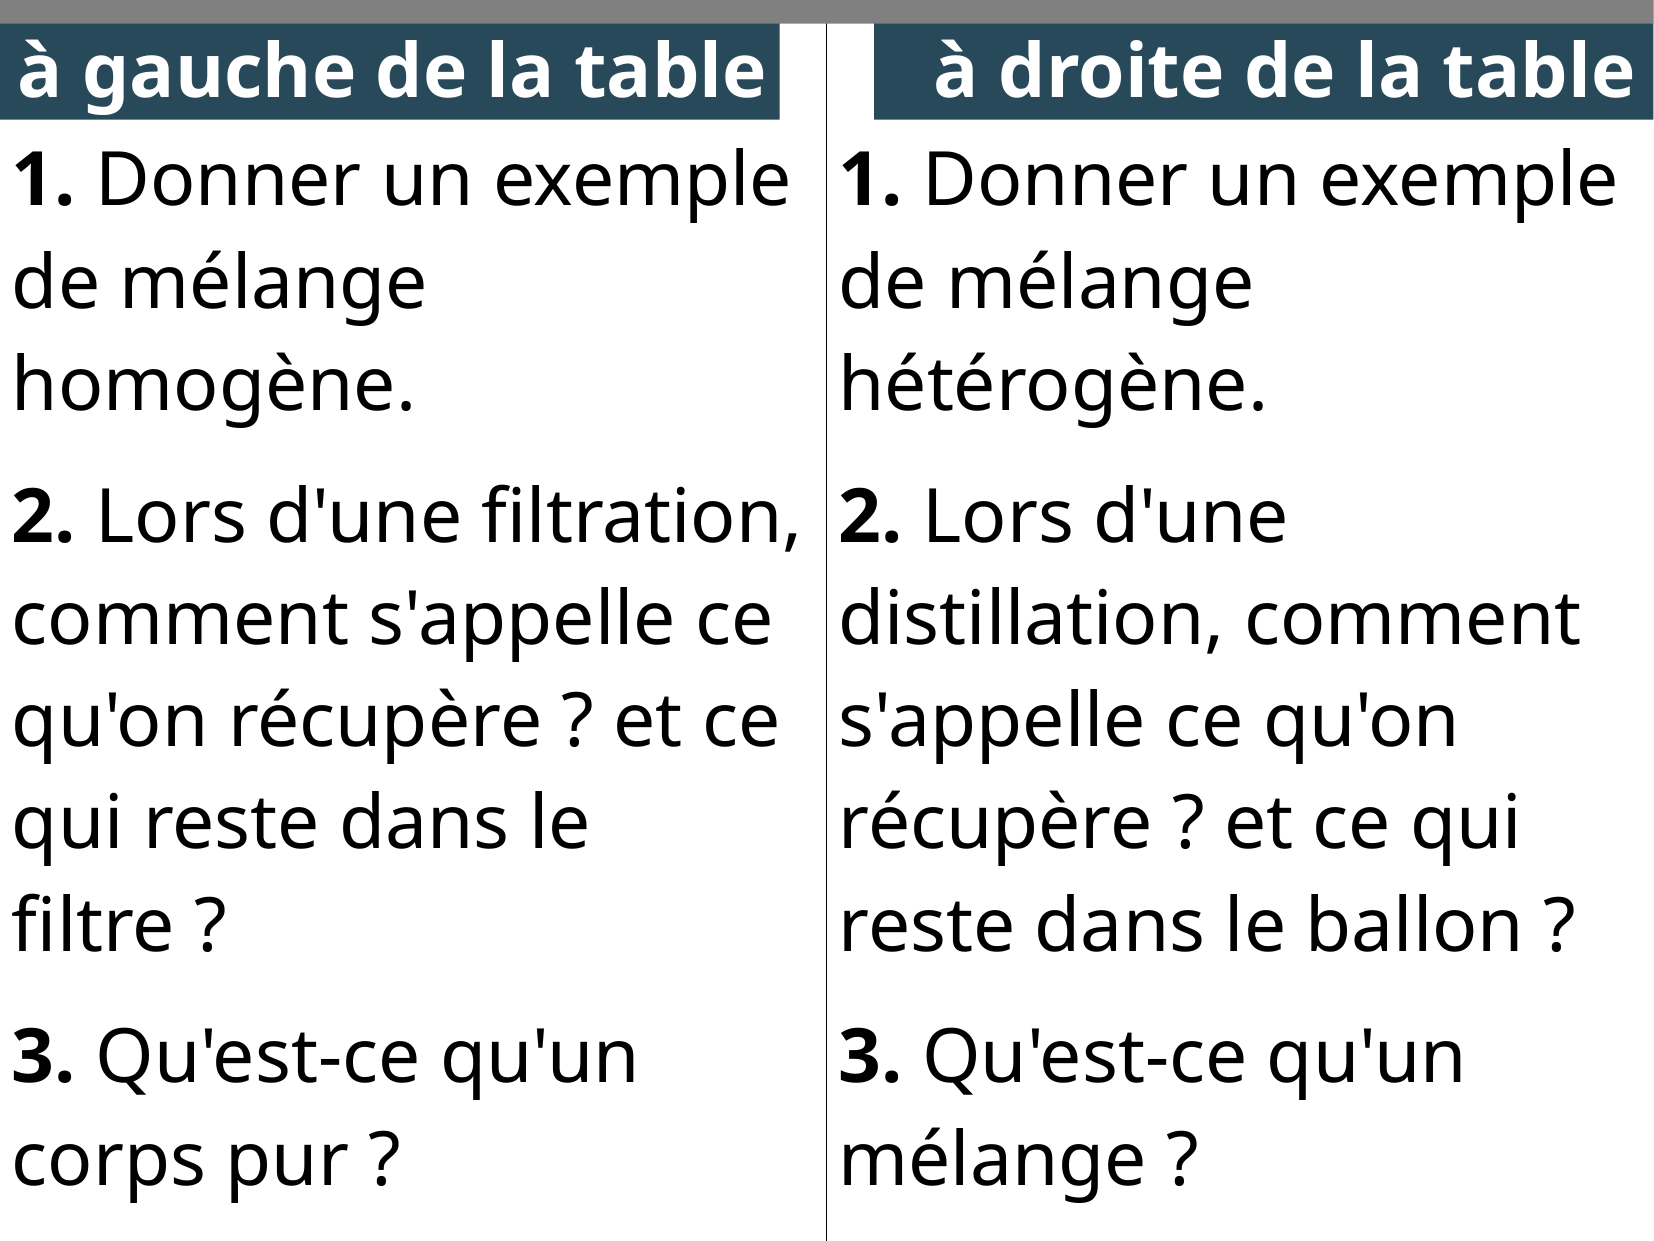

à gauche de la table
# à droite de la table
1. Donner un exemple de mélange homogène.
2. Lors d'une filtration, comment s'appelle ce qu'on récupère ? et ce qui reste dans le filtre ?
3. Qu'est-ce qu'un corps pur ?
1. Donner un exemple de mélange hétérogène.
2. Lors d'une distillation, comment s'appelle ce qu'on récupère ? et ce qui reste dans le ballon ?
3. Qu'est-ce qu'un mélange ?